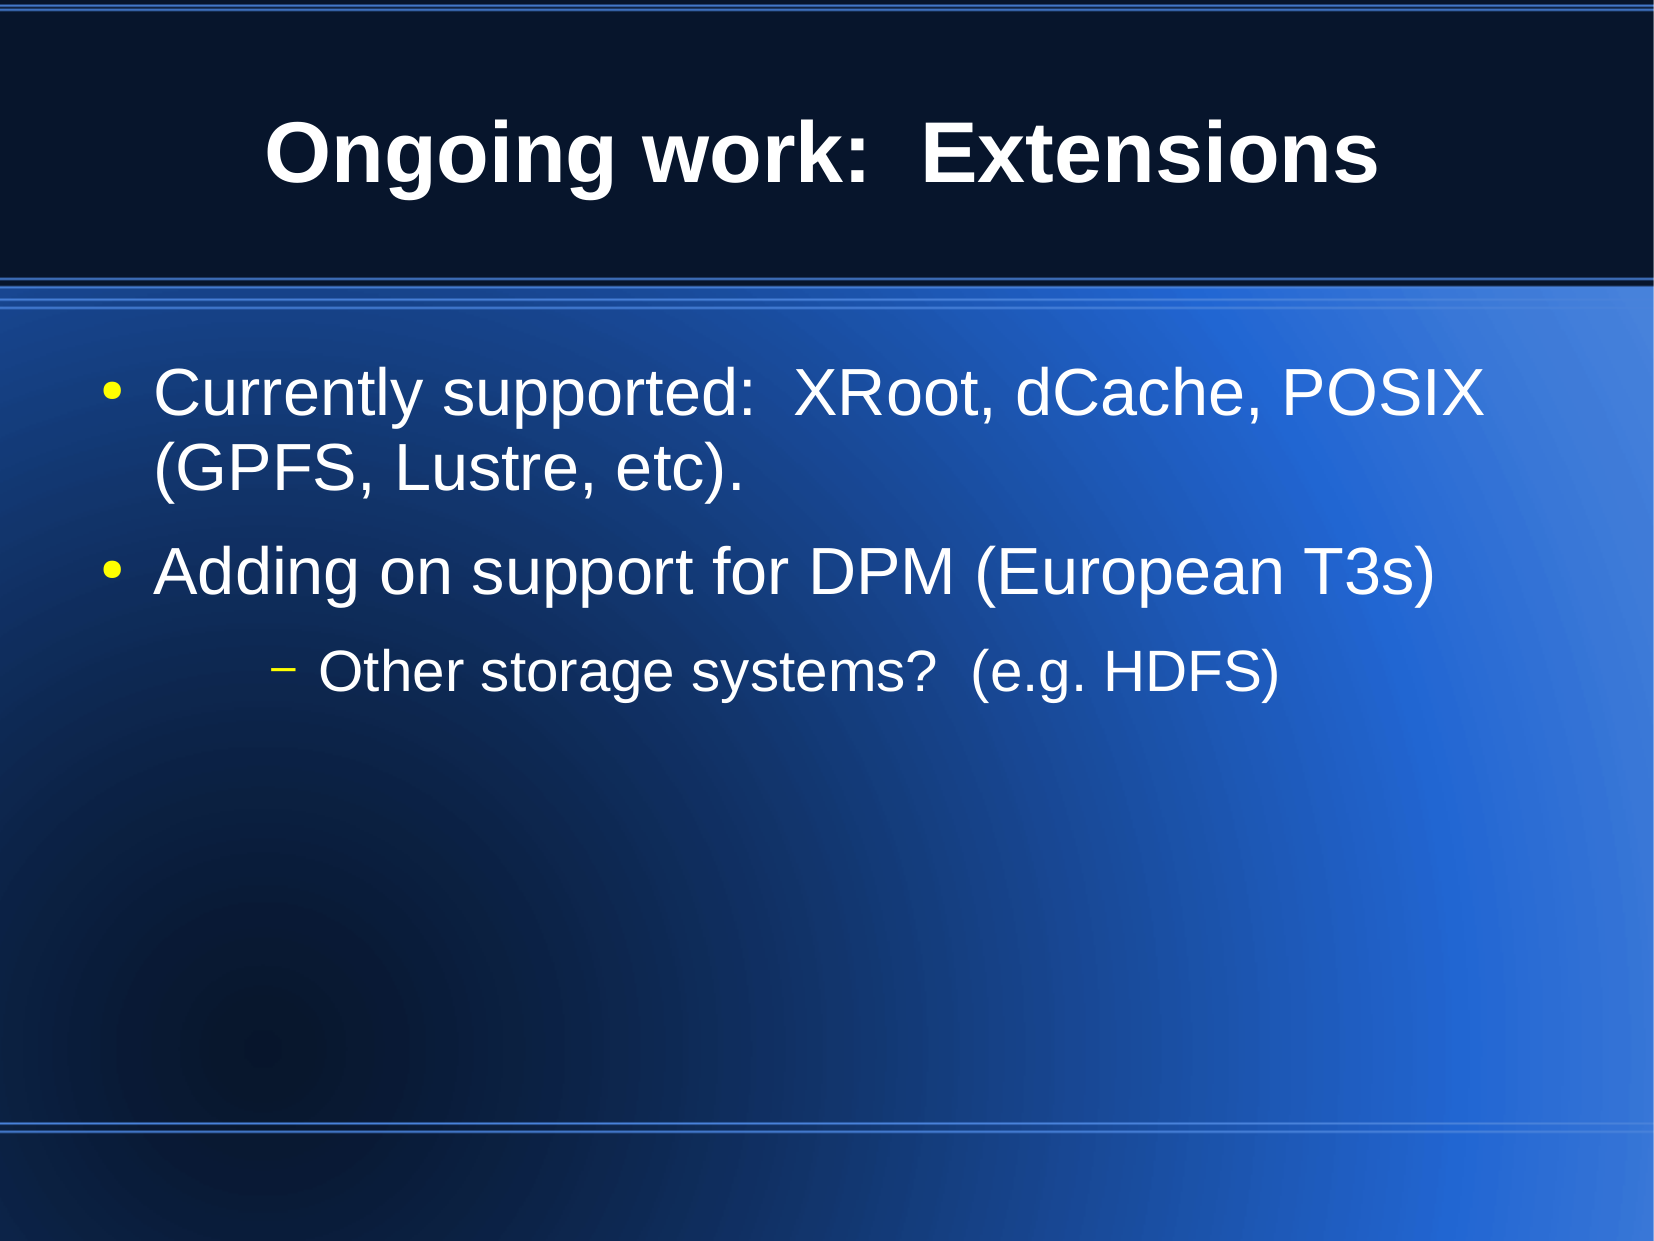

# Ongoing work: Extensions
Currently supported: XRoot, dCache, POSIX (GPFS, Lustre, etc).
Adding on support for DPM (European T3s)
Other storage systems? (e.g. HDFS)